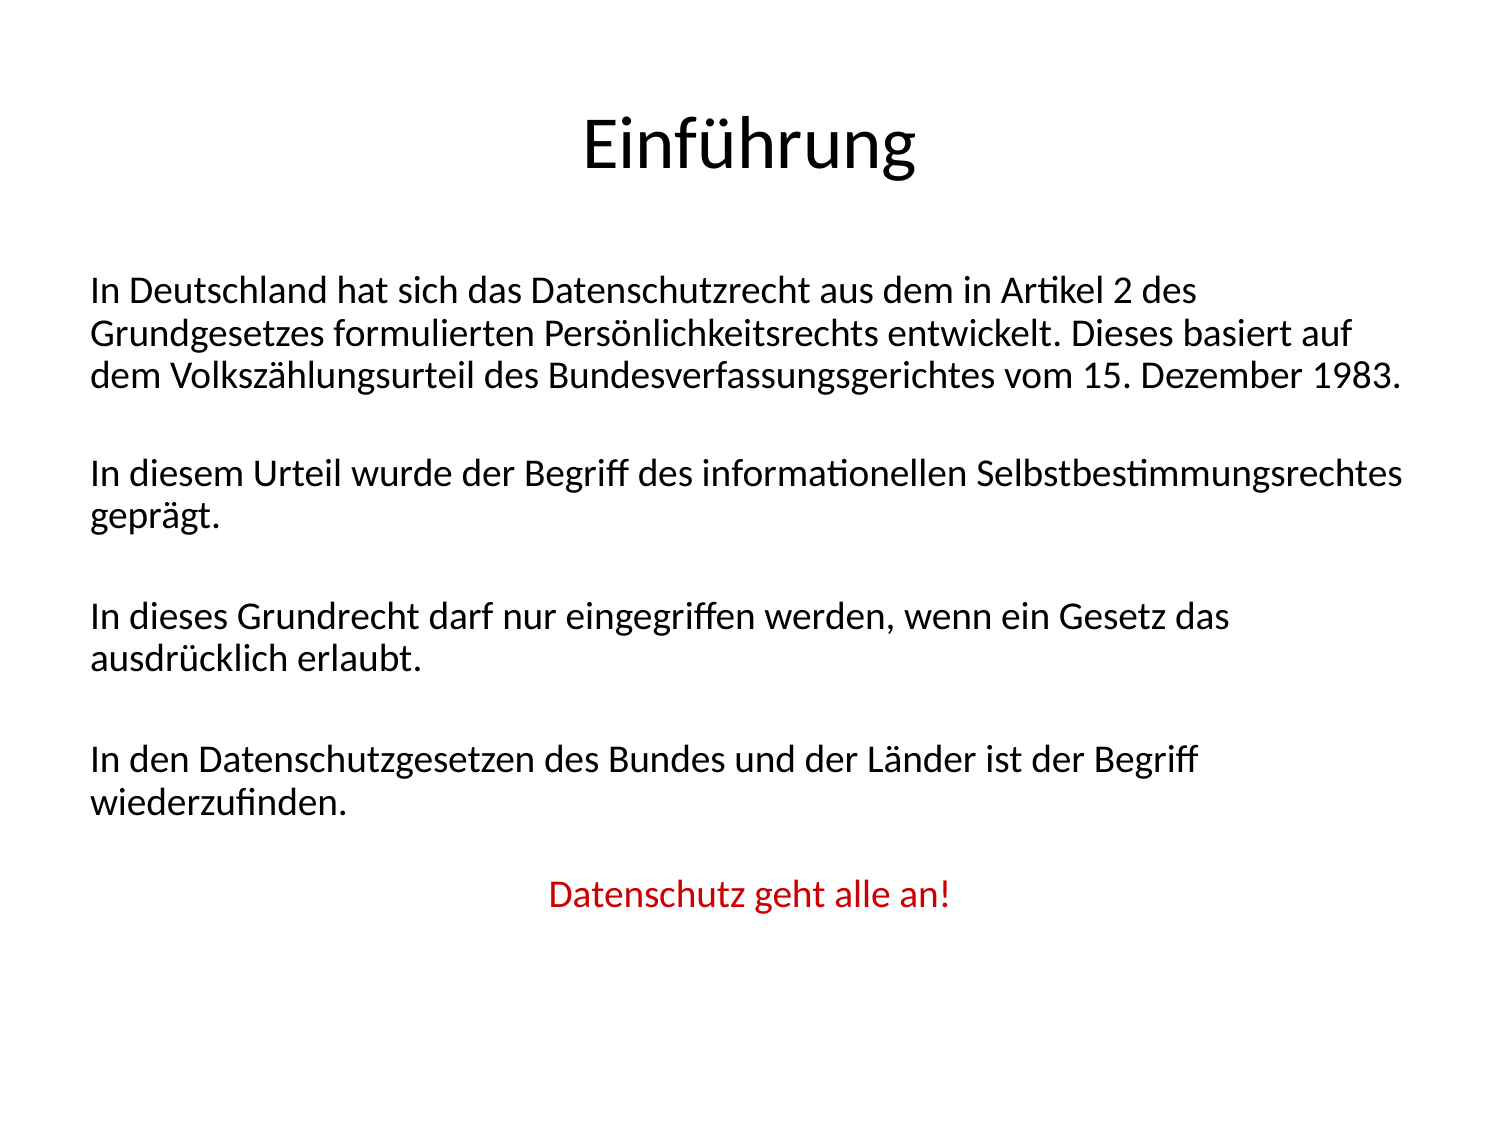

# Einführung
In Deutschland hat sich das Datenschutzrecht aus dem in Artikel 2 des Grundgesetzes formulierten Persönlichkeitsrechts entwickelt. Dieses basiert auf dem Volkszählungsurteil des Bundesverfassungsgerichtes vom 15. Dezember 1983.
In diesem Urteil wurde der Begriff des informationellen Selbstbestimmungsrechtes geprägt.
In dieses Grundrecht darf nur eingegriffen werden, wenn ein Gesetz das ausdrücklich erlaubt.
In den Datenschutzgesetzen des Bundes und der Länder ist der Begriff wiederzufinden.
Datenschutz geht alle an!